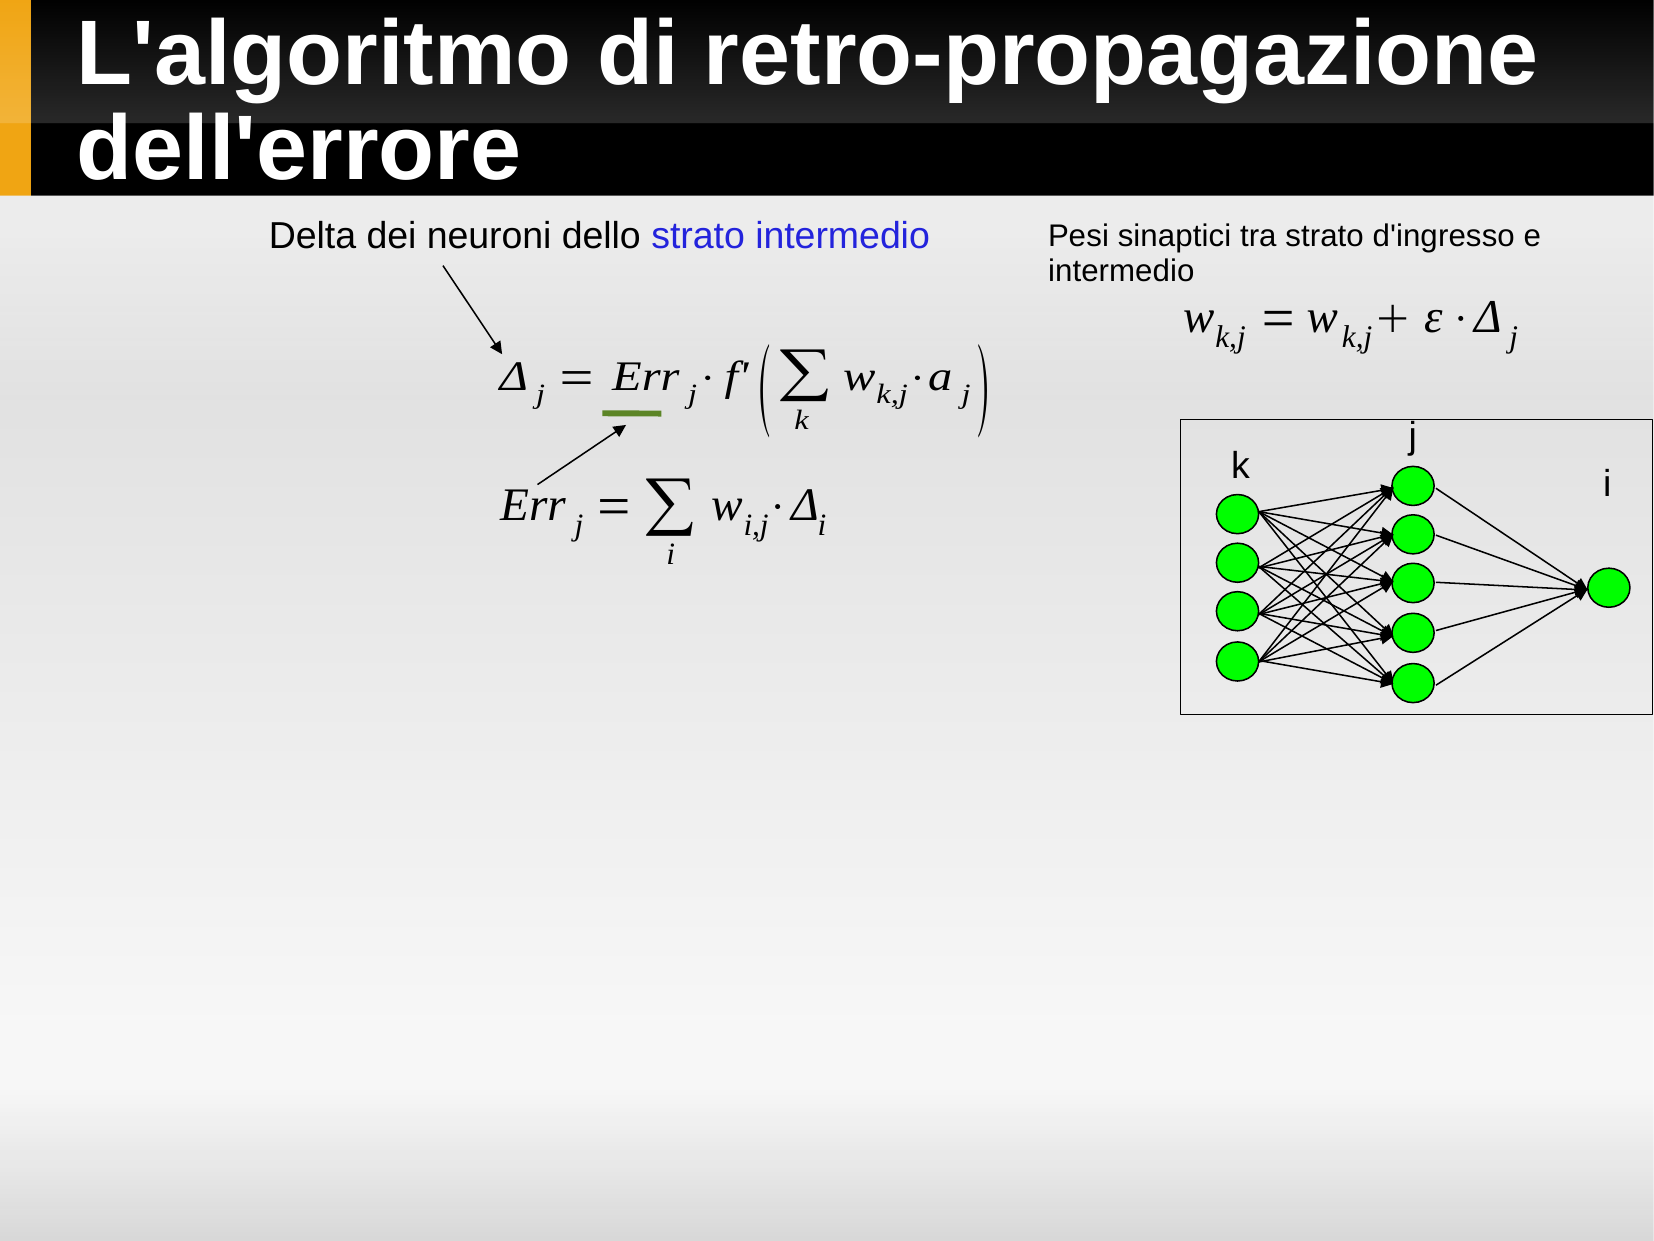

# L'algoritmo di retro-propagazione dell'errore
Delta dei neuroni dello strato intermedio
Pesi sinaptici tra strato d'ingresso e intermedio
j
k
i